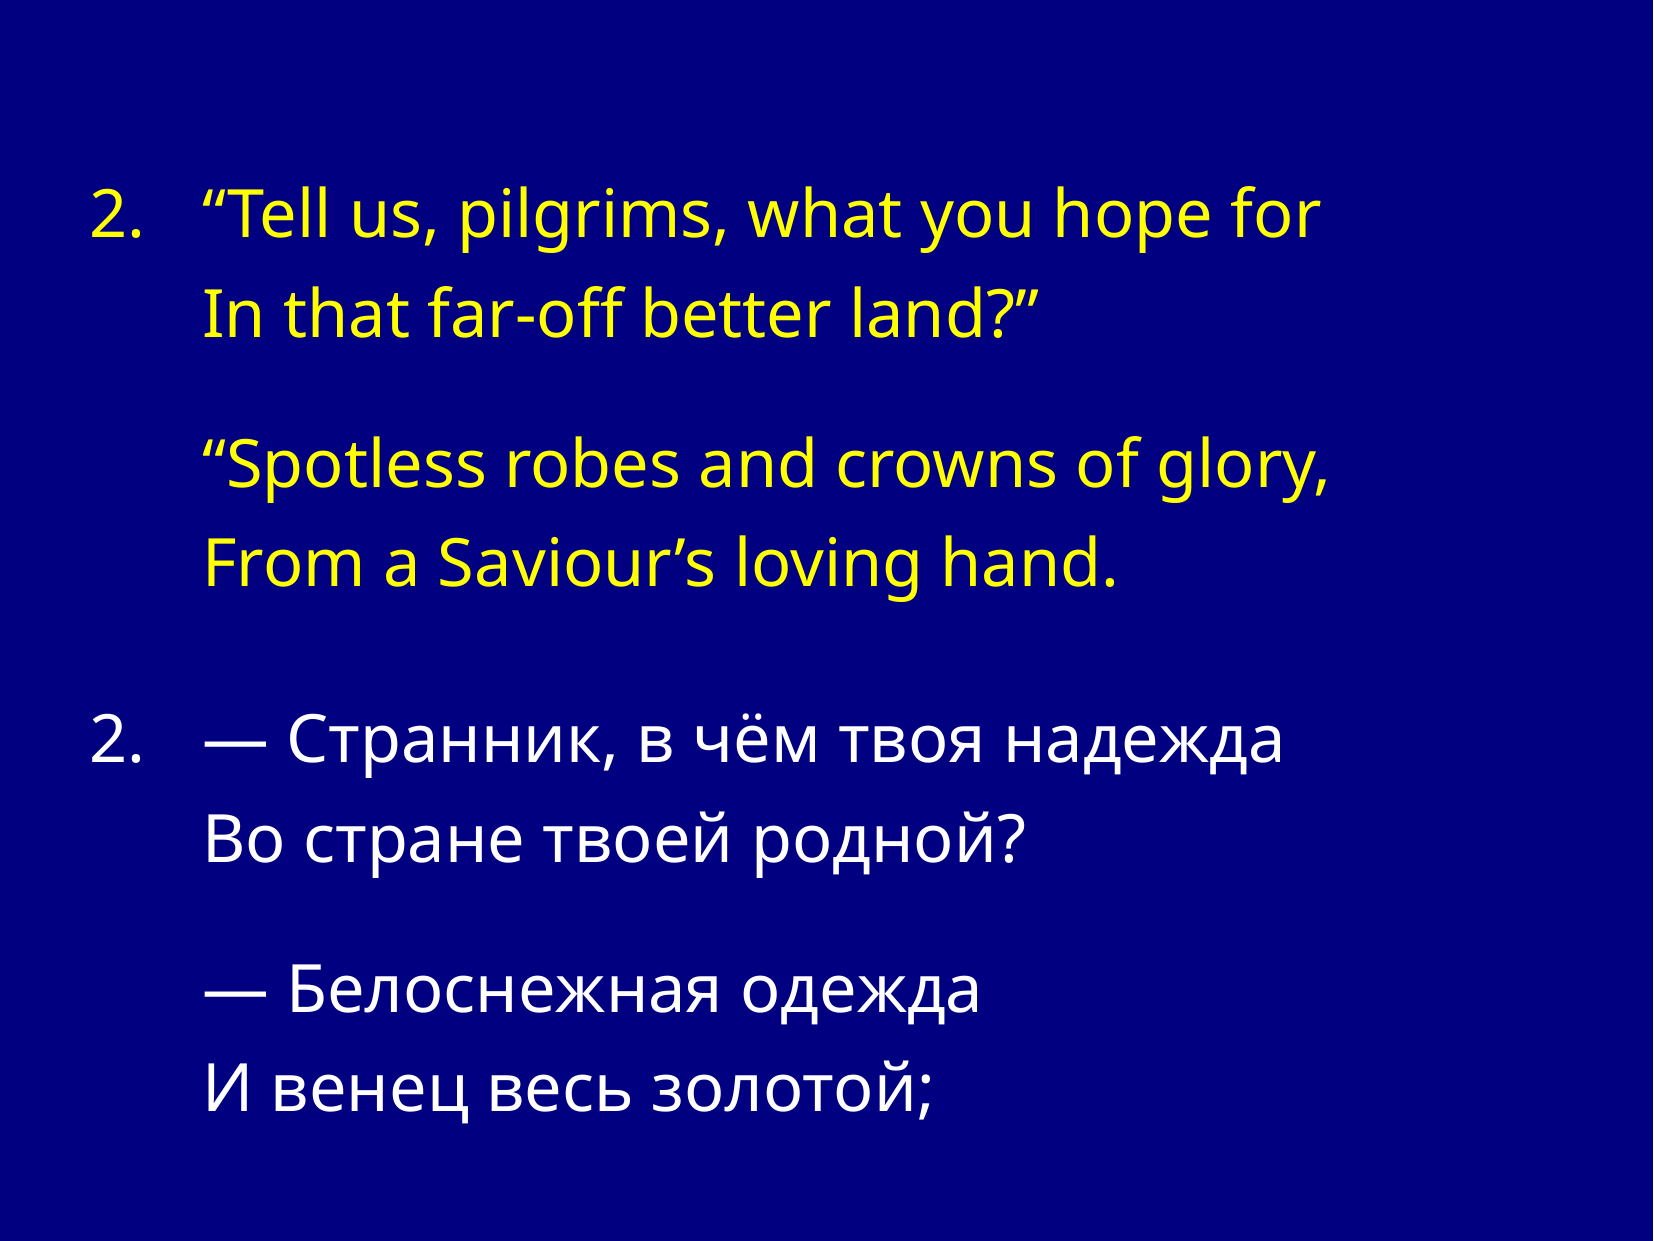

2.	“Tell us, pilgrims, what you hope for
	In that far-off better land?”
	“Spotless robes and crowns of glory,
	From a Saviour’s loving hand.
2.	— Странник, в чём твоя надежда
	Во стране твоей родной?
	— Белоснежная одежда
	И венец весь золотой;